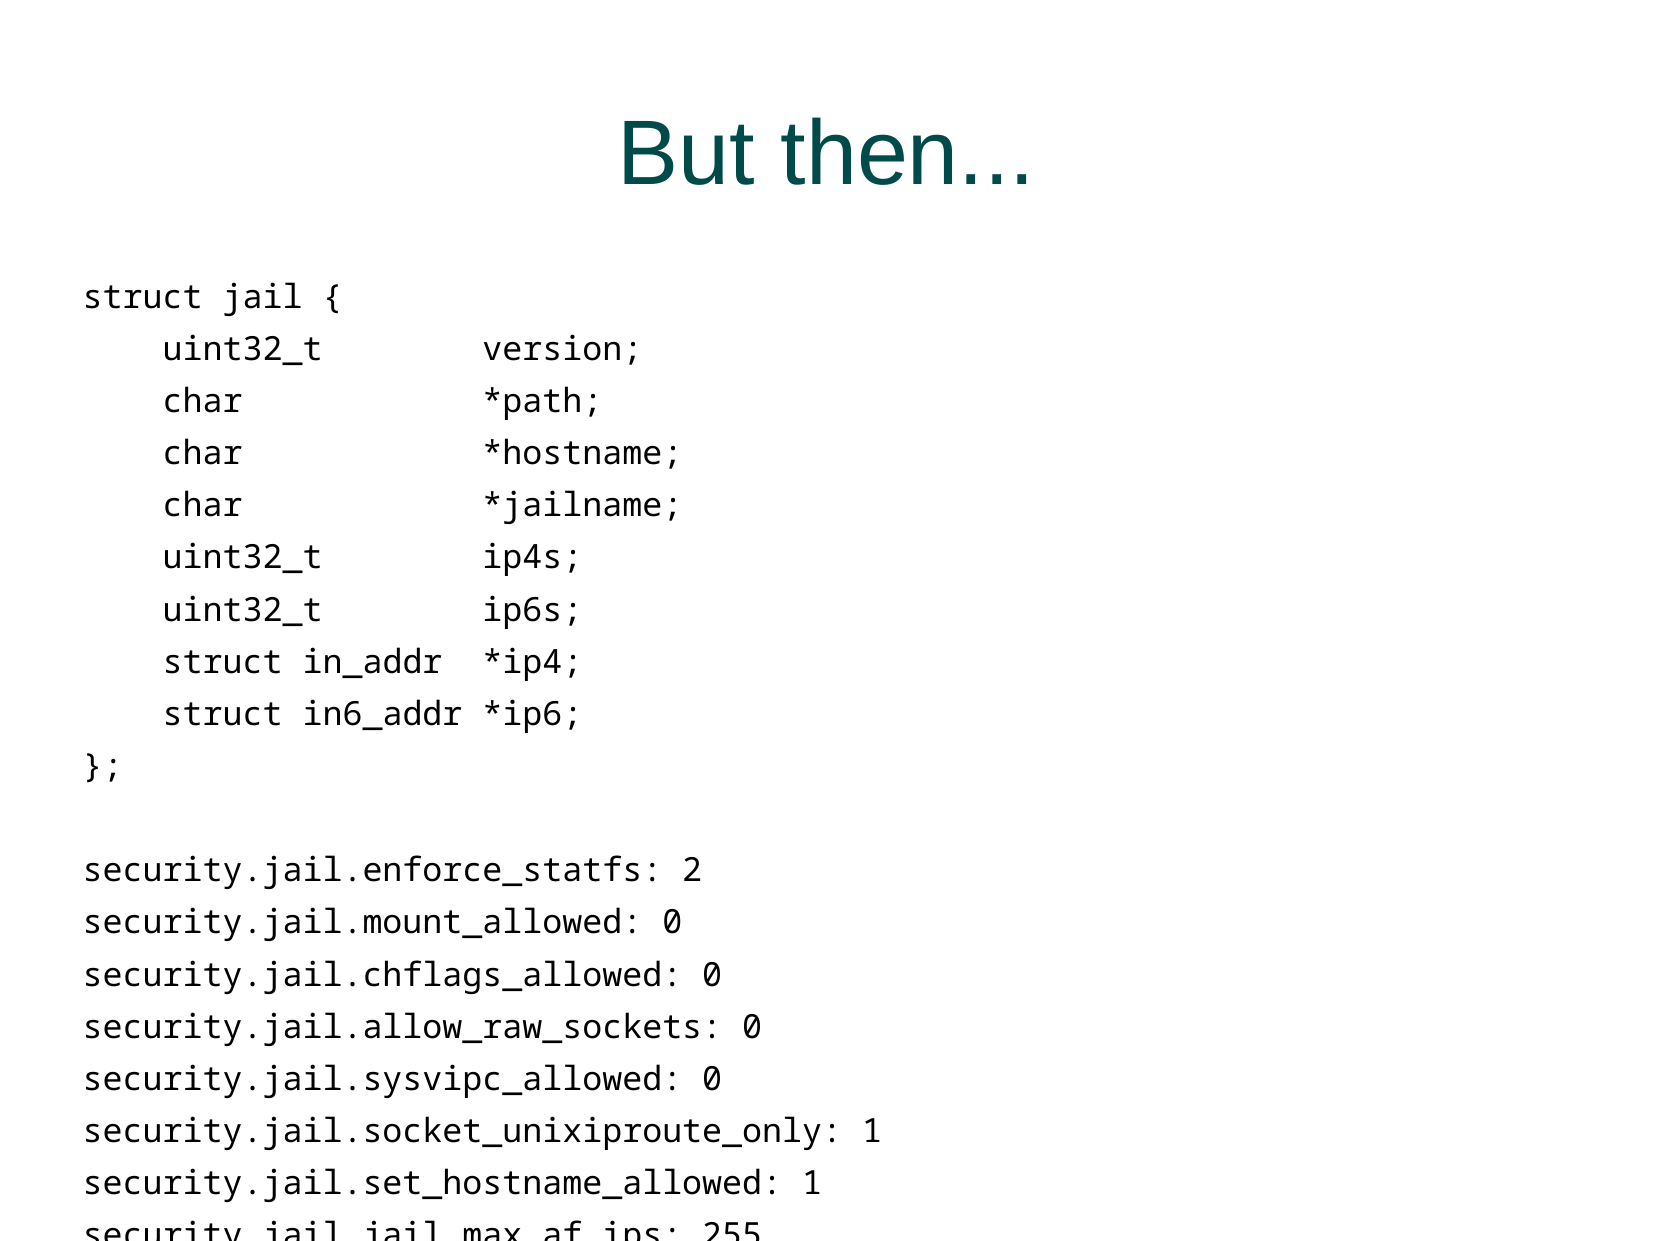

# But then...
struct jail {
 uint32_t version;
 char *path;
 char *hostname;
 char *jailname;
 uint32_t ip4s;
 uint32_t ip6s;
 struct in_addr *ip4;
 struct in6_addr *ip6;
};
security.jail.enforce_statfs: 2
security.jail.mount_allowed: 0
security.jail.chflags_allowed: 0
security.jail.allow_raw_sockets: 0
security.jail.sysvipc_allowed: 0
security.jail.socket_unixiproute_only: 1
security.jail.set_hostname_allowed: 1
security.jail.jail_max_af_ips: 255